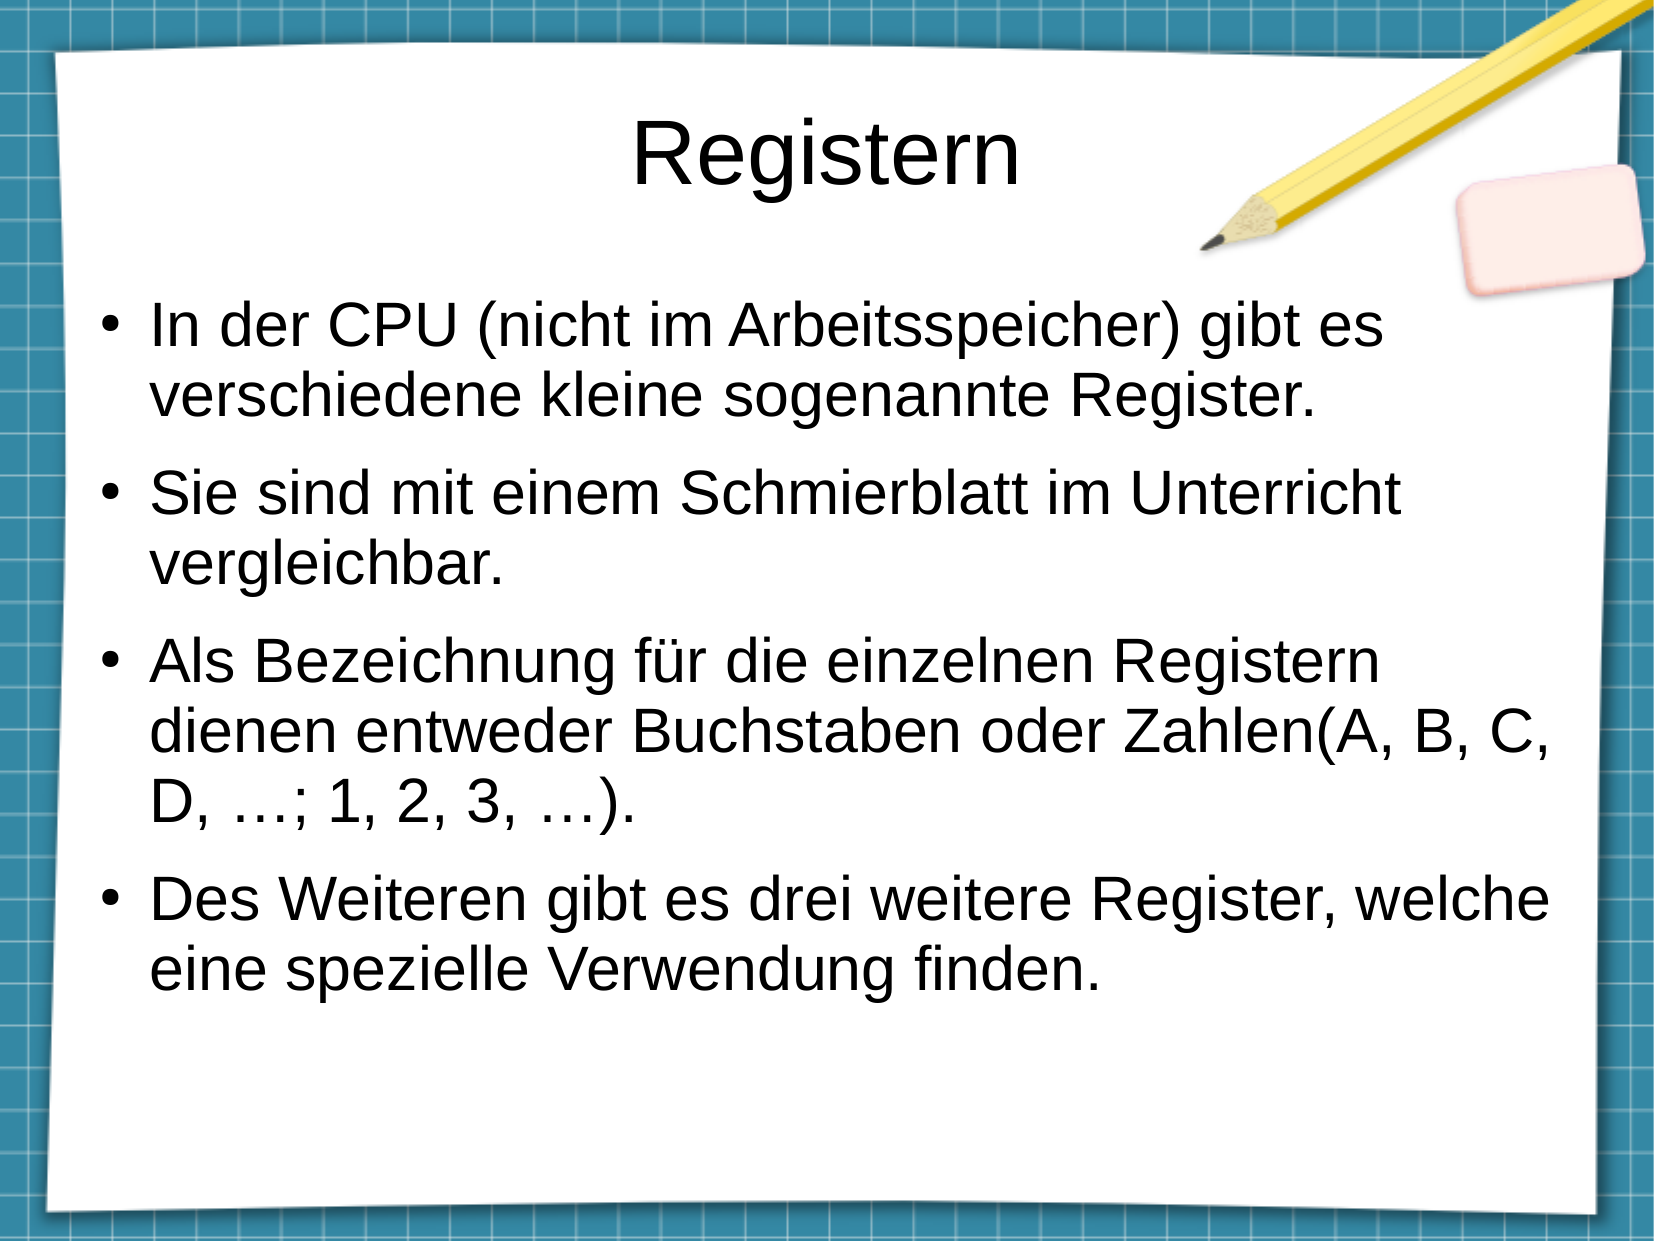

# Registern
In der CPU (nicht im Arbeitsspeicher) gibt es verschiedene kleine sogenannte Register.
Sie sind mit einem Schmierblatt im Unterricht vergleichbar.
Als Bezeichnung für die einzelnen Registern dienen entweder Buchstaben oder Zahlen(A, B, C, D, …; 1, 2, 3, …).
Des Weiteren gibt es drei weitere Register, welche eine spezielle Verwendung finden.